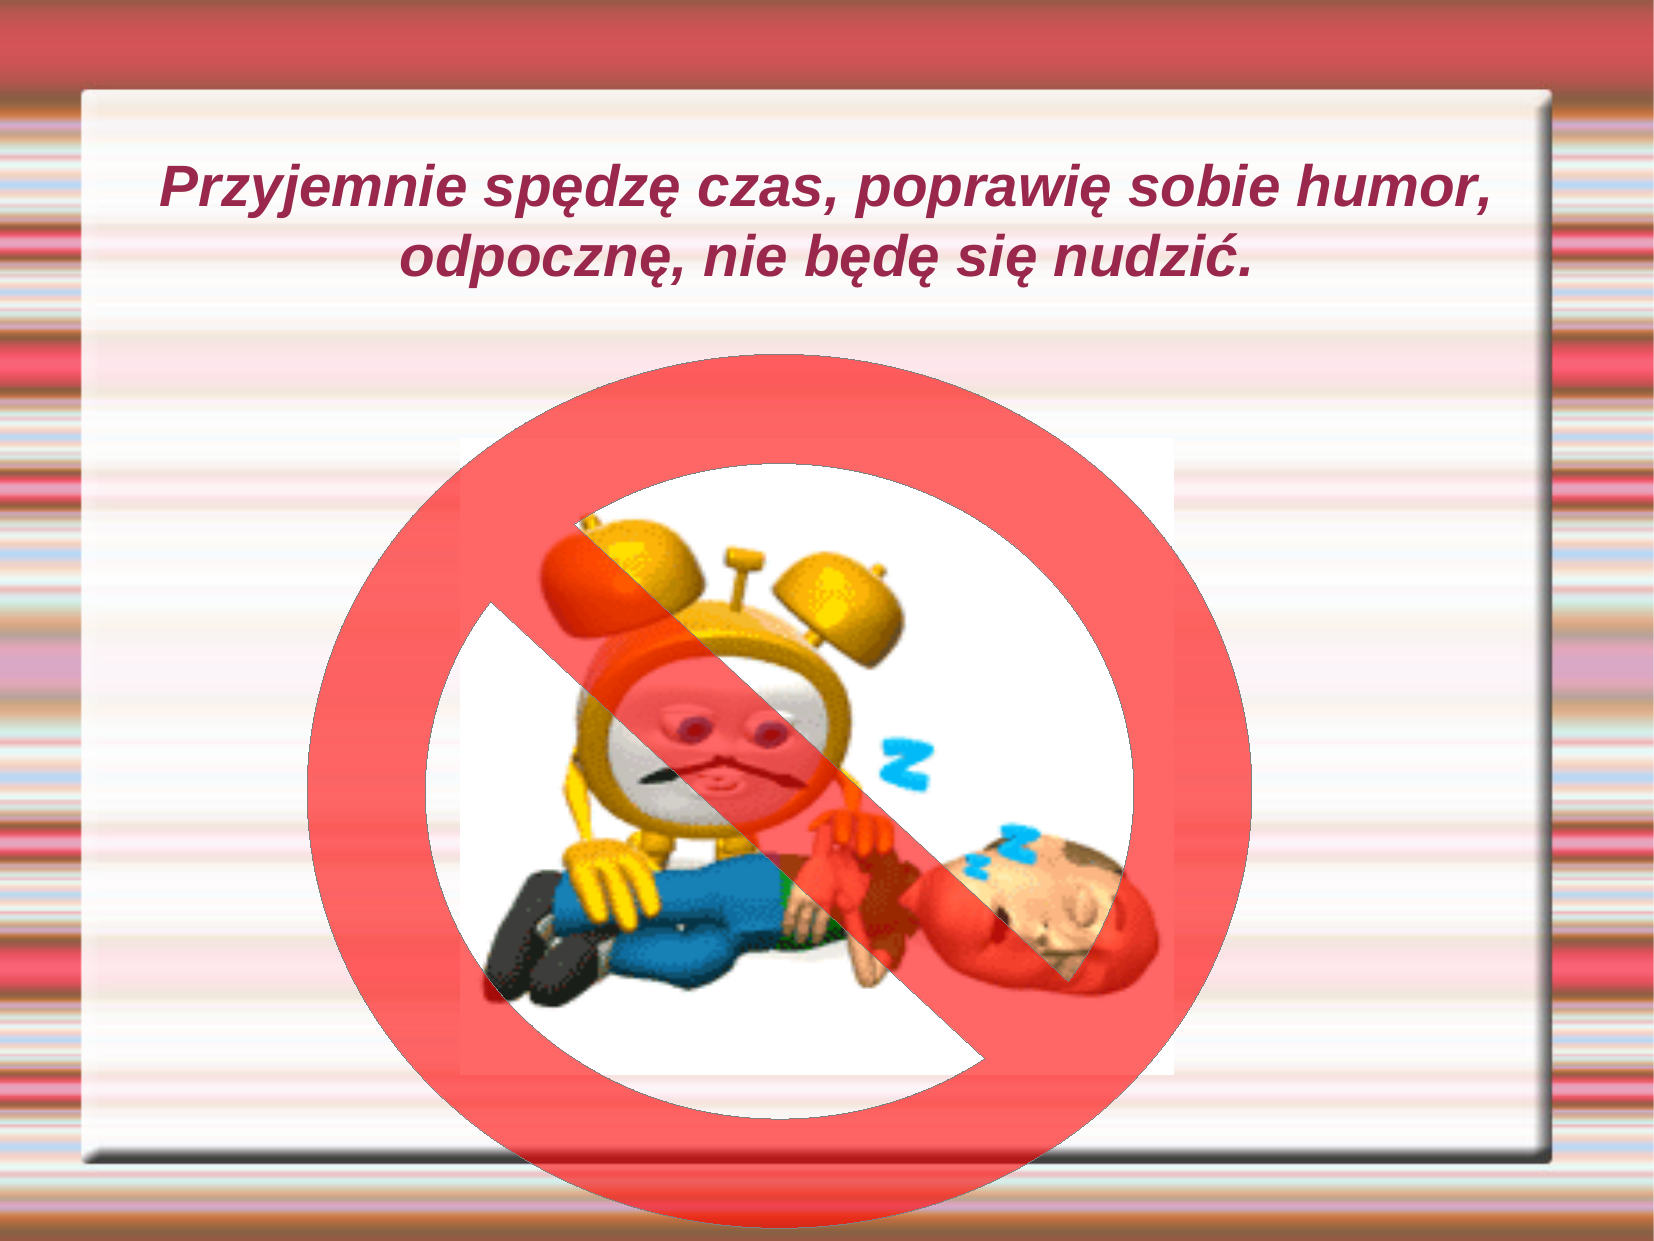

# Przyjemnie spędzę czas, poprawię sobie humor, odpocznę, nie będę się nudzić.